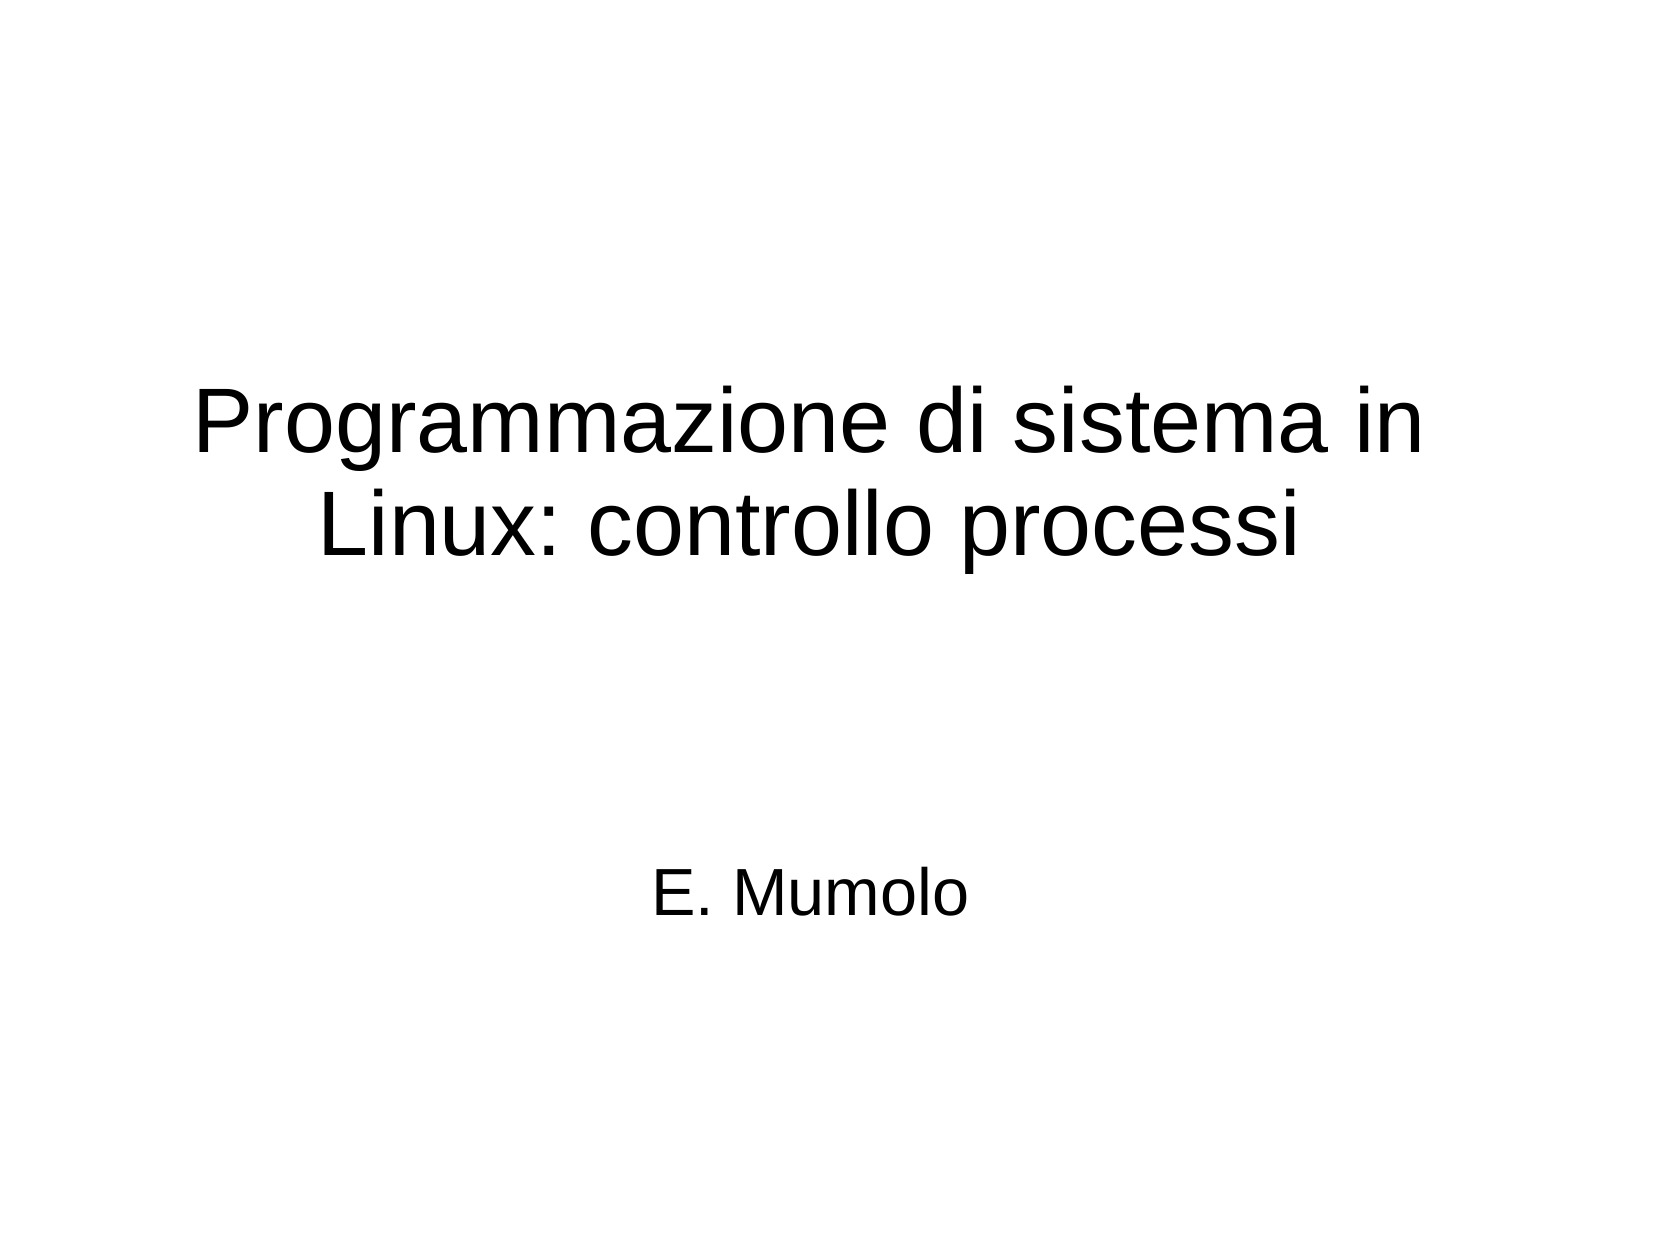

# Programmazione di sistema in Linux: controllo processi
E. Mumolo